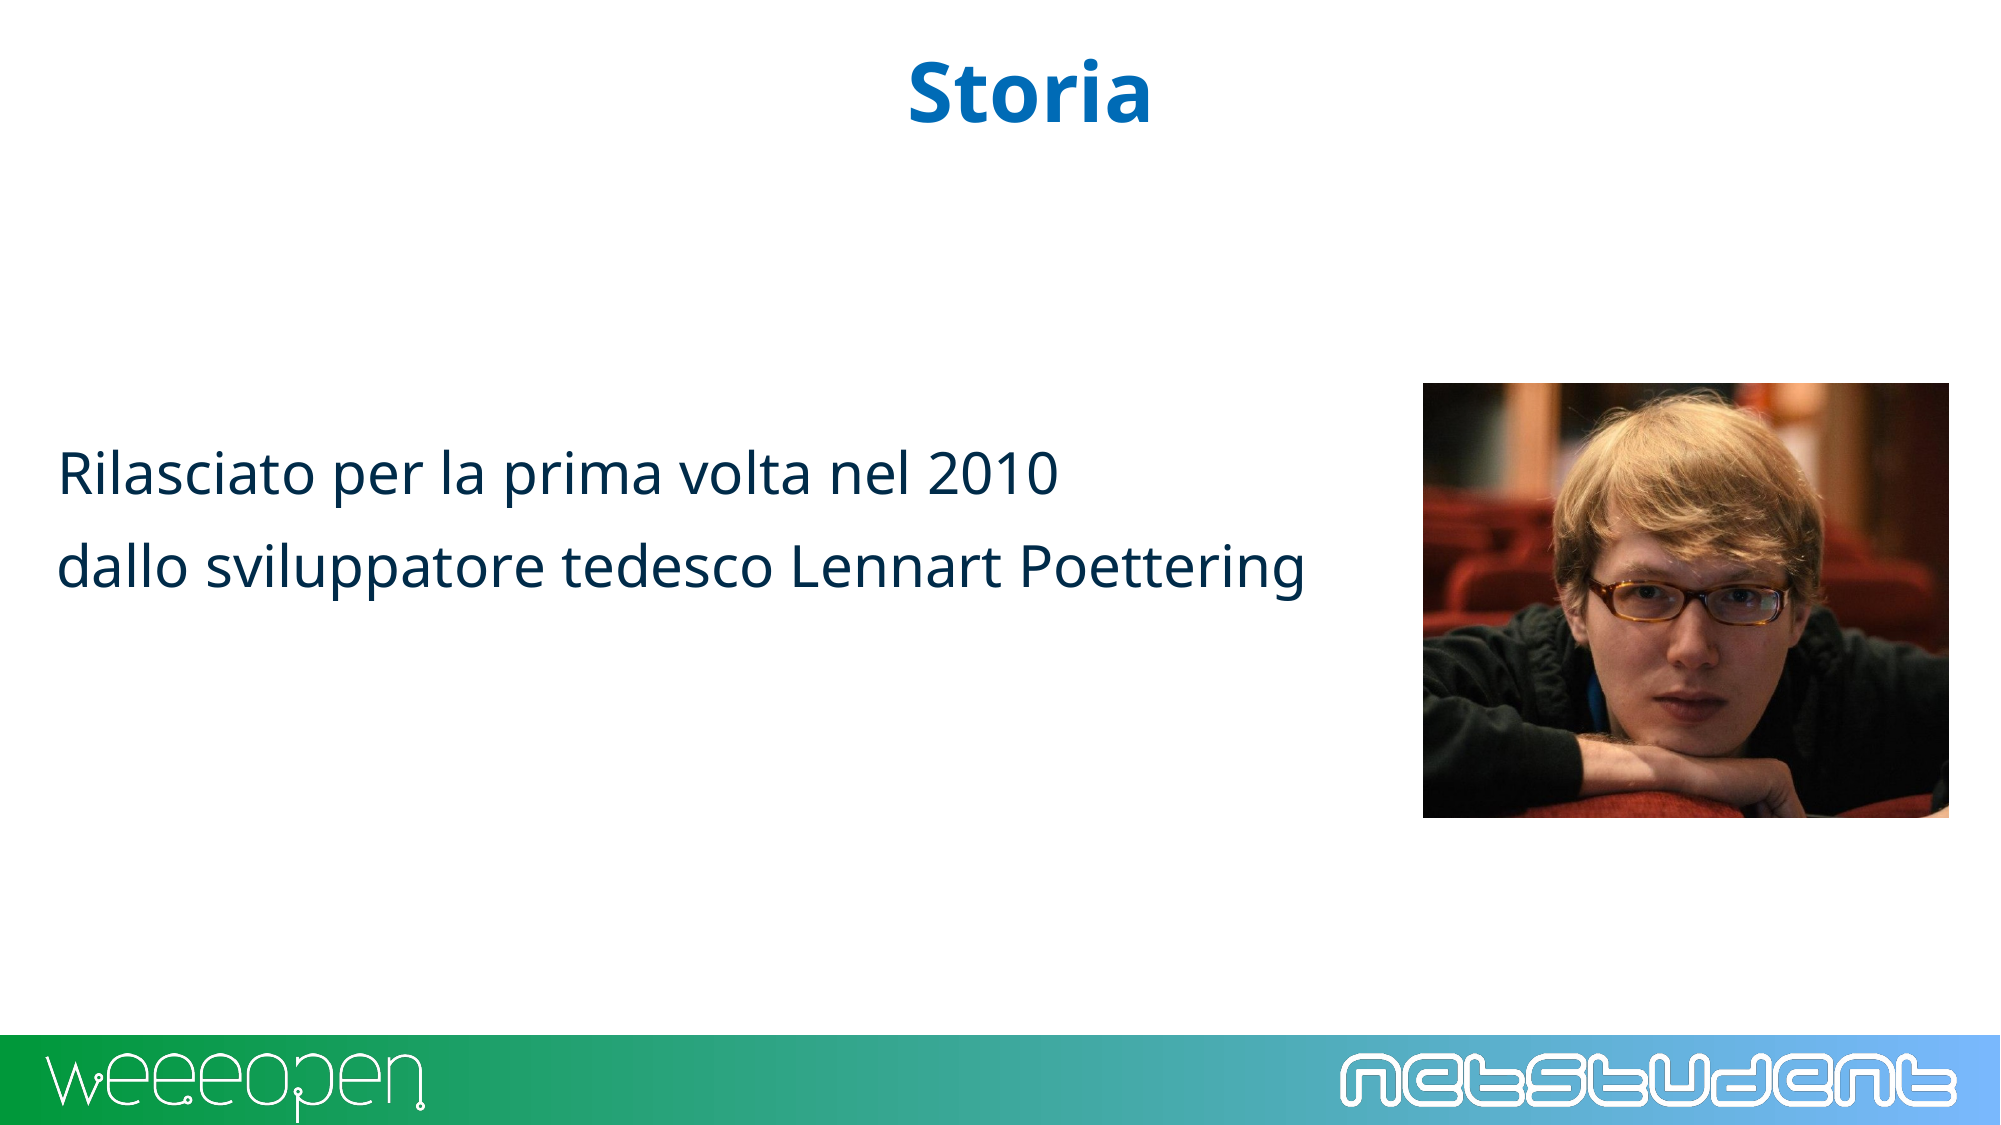

Storia
Rilasciato per la prima volta nel 2010
dallo sviluppatore tedesco Lennart Poettering